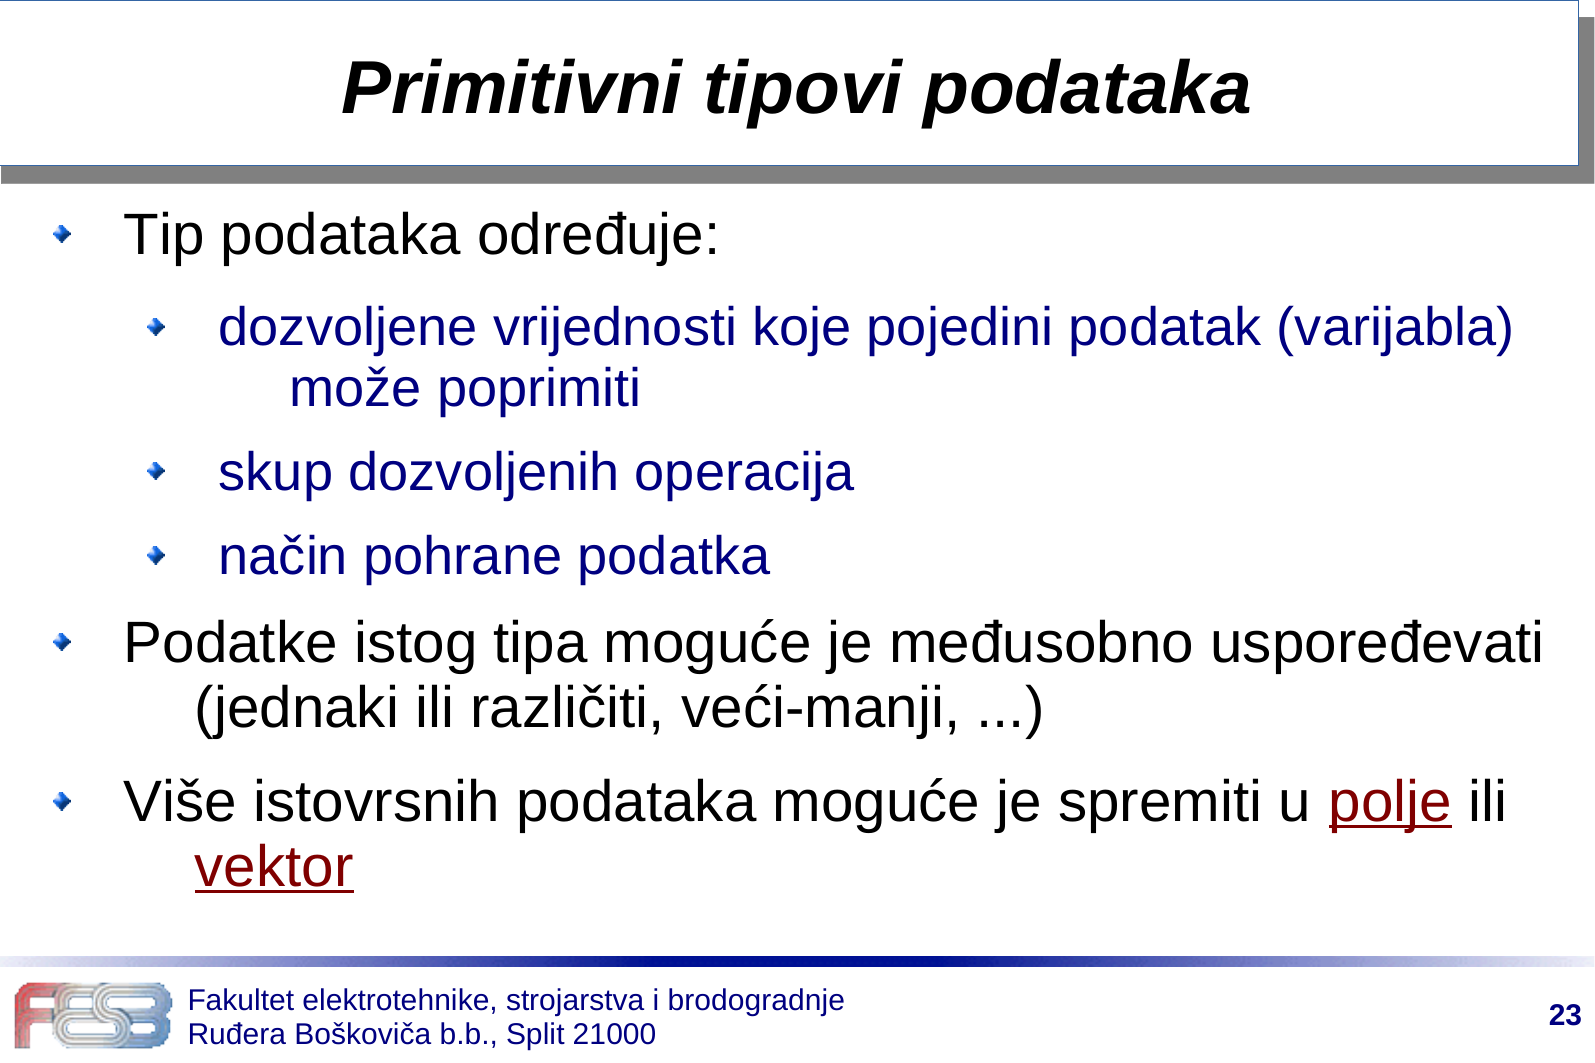

# Primitivni tipovi podataka
Tip podataka određuje:
dozvoljene vrijednosti koje pojedini podatak (varijabla) može poprimiti
skup dozvoljenih operacija
način pohrane podatka
Podatke istog tipa moguće je međusobno uspoređevati (jednaki ili različiti, veći-manji, ...)
Više istovrsnih podataka moguće je spremiti u polje ili vektor